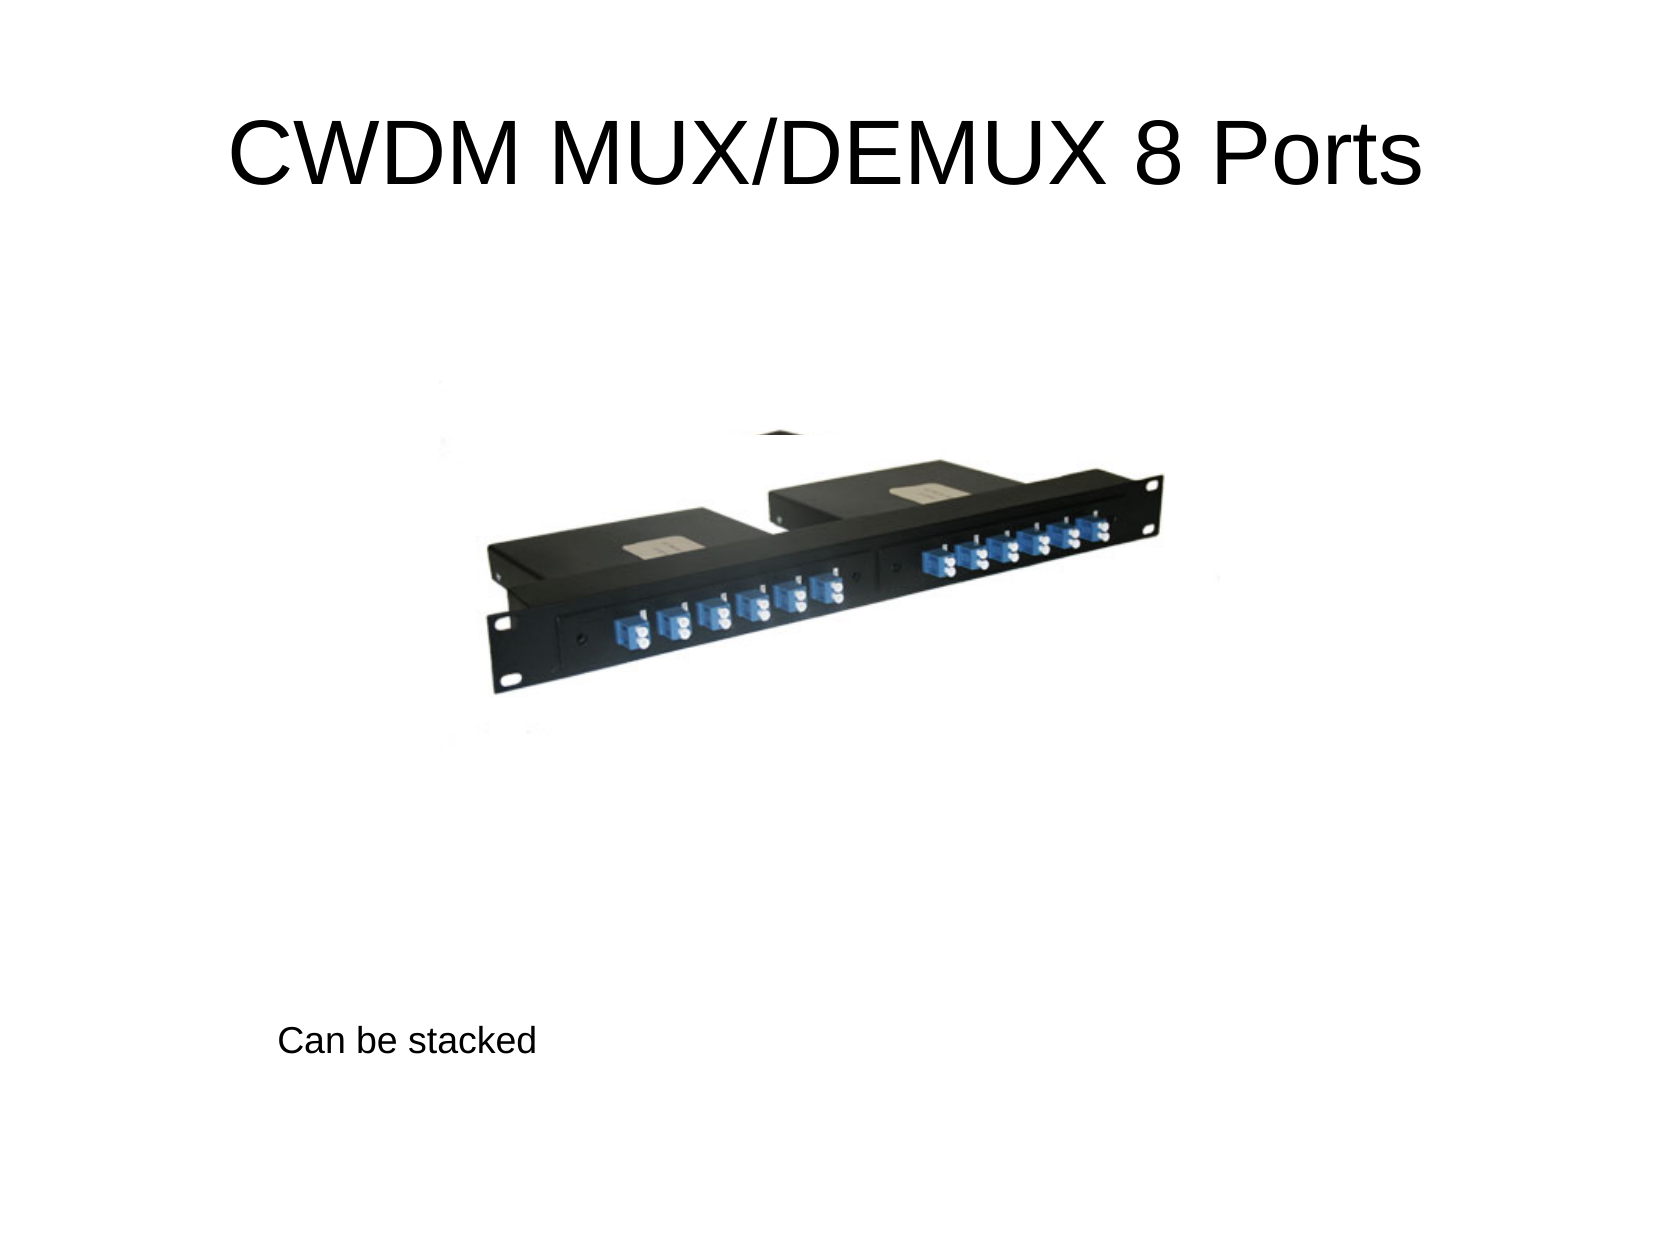

# CWDM MUX/DEMUX 8 Ports
Can be stacked